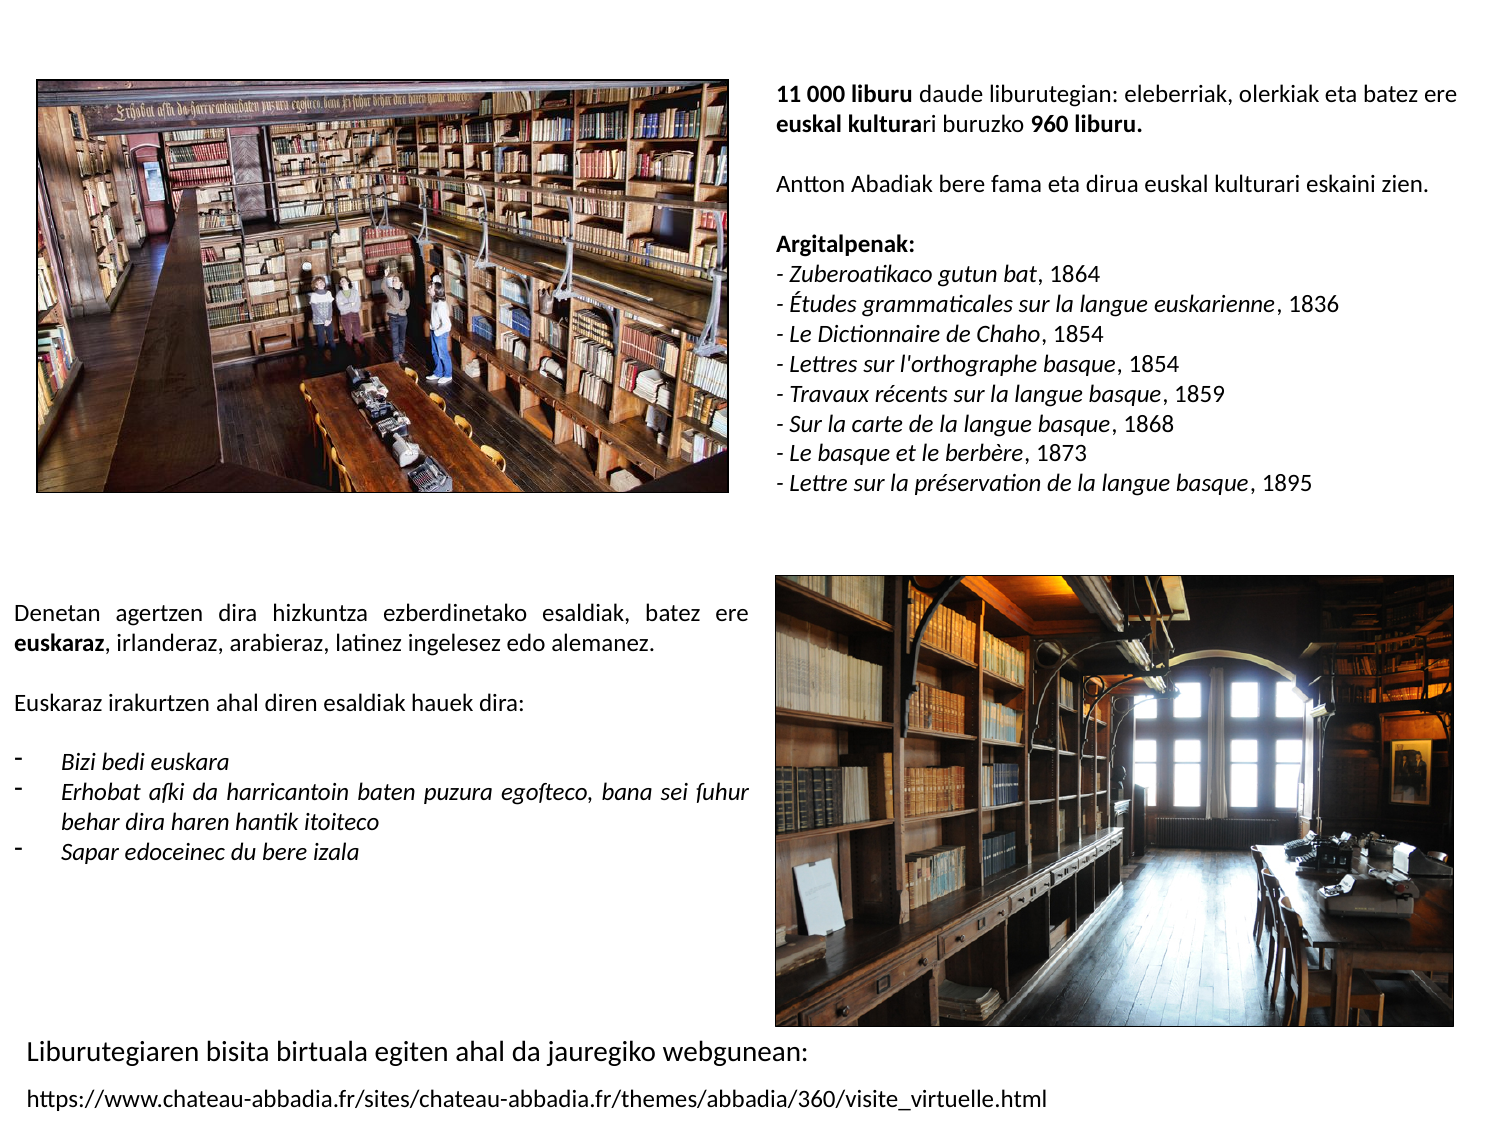

11 000 liburu daude liburutegian: eleberriak, olerkiak eta batez ere euskal kulturari buruzko 960 liburu.
Antton Abadiak bere fama eta dirua euskal kulturari eskaini zien.
Argitalpenak:
- Zuberoatikaco gutun bat, 1864
- Études grammaticales sur la langue euskarienne, 1836
- Le Dictionnaire de Chaho, 1854
- Lettres sur l'orthographe basque, 1854
- Travaux récents sur la langue basque, 1859
- Sur la carte de la langue basque, 1868
- Le basque et le berbère, 1873
- Lettre sur la préservation de la langue basque, 1895
Denetan agertzen dira hizkuntza ezberdinetako esaldiak, batez ere euskaraz, irlanderaz, arabieraz, latinez ingelesez edo alemanez.
Euskaraz irakurtzen ahal diren esaldiak hauek dira:
Bizi bedi euskara
Erhobat aſki da harricantoin baten puzura egoſteco, bana sei ſuhur behar dira haren hantik itoiteco
Sapar edoceinec du bere izala
Liburutegiaren bisita birtuala egiten ahal da jauregiko webgunean:
https://www.chateau-abbadia.fr/sites/chateau-abbadia.fr/themes/abbadia/360/visite_virtuelle.html